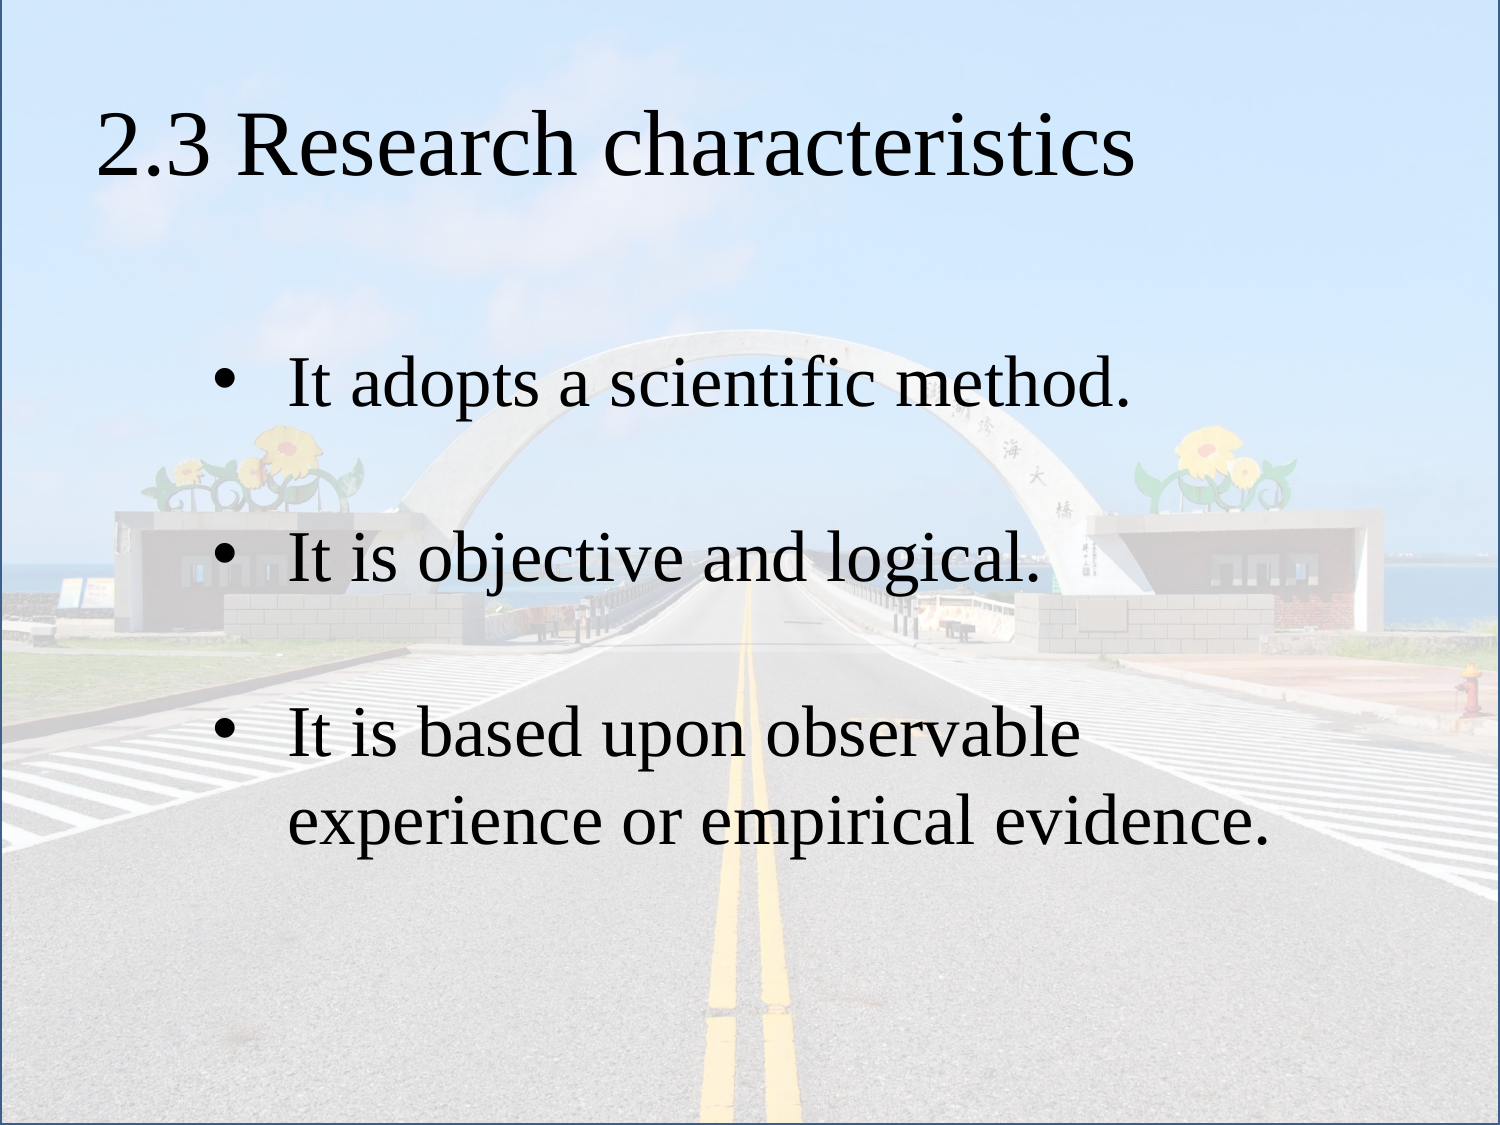

# 2.3 Research characteristics
It adopts a scientific method.
It is objective and logical.
It is based upon observable experience or empirical evidence.